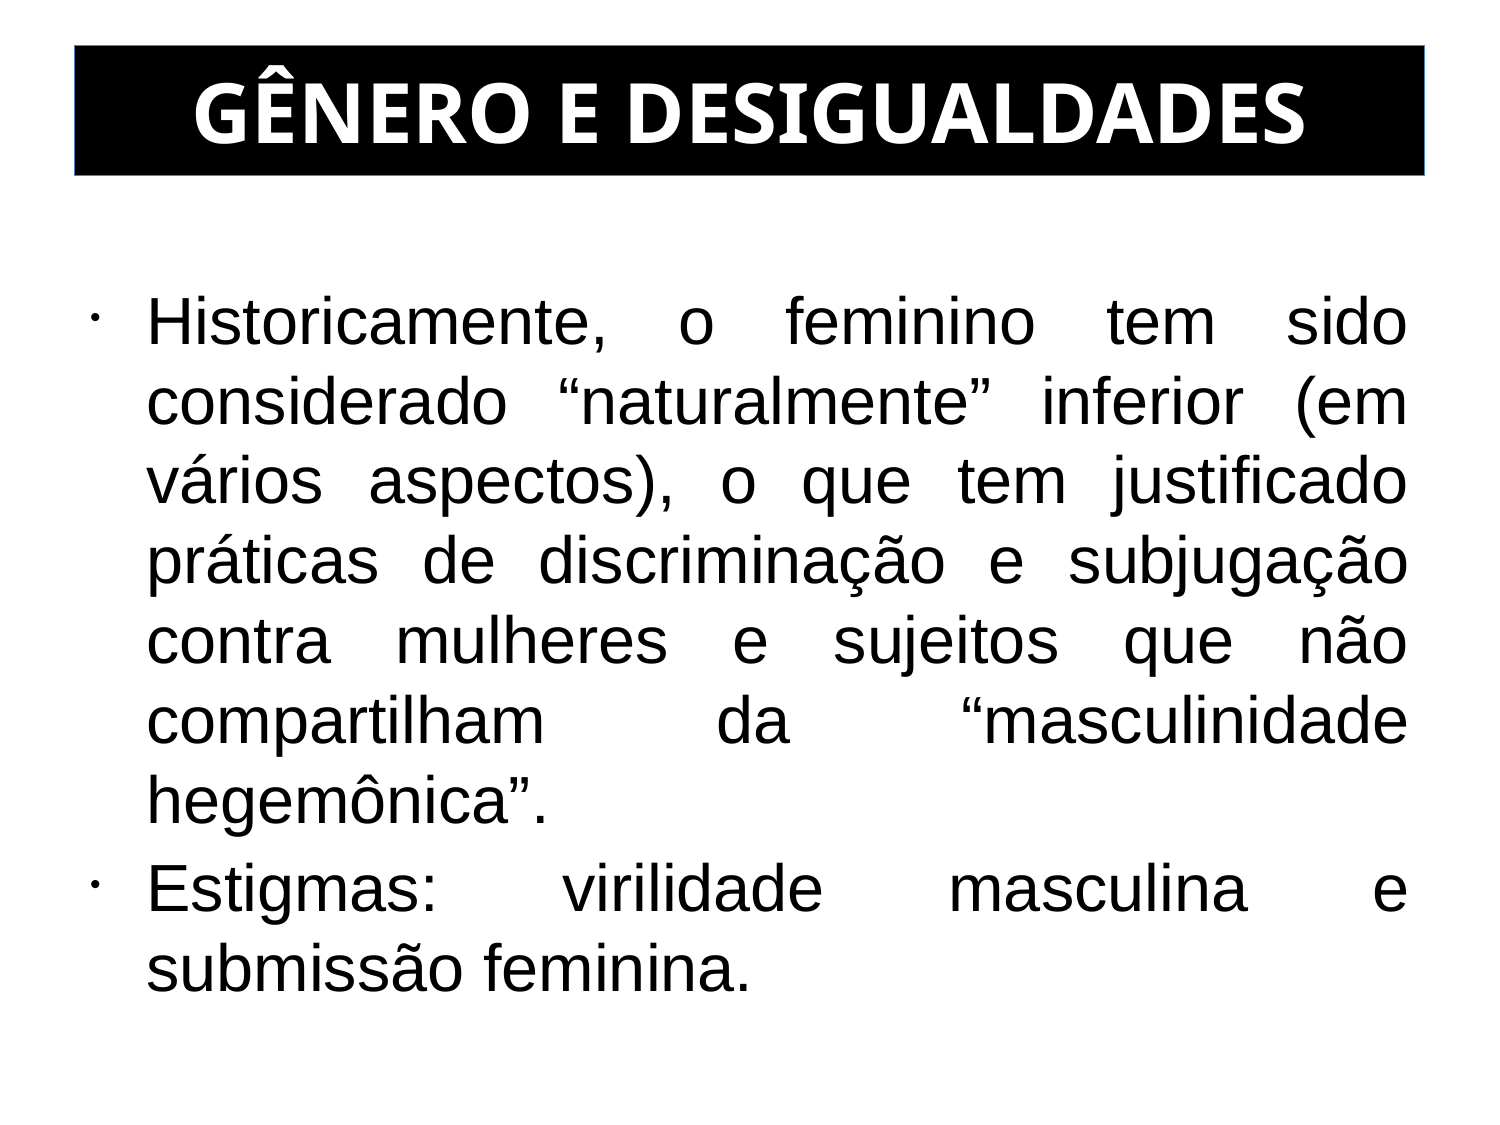

GÊNERO E DESIGUALDADES
Historicamente, o feminino tem sido considerado “naturalmente” inferior (em vários aspectos), o que tem justificado práticas de discriminação e subjugação contra mulheres e sujeitos que não compartilham da “masculinidade hegemônica”.
Estigmas: virilidade masculina e submissão feminina.